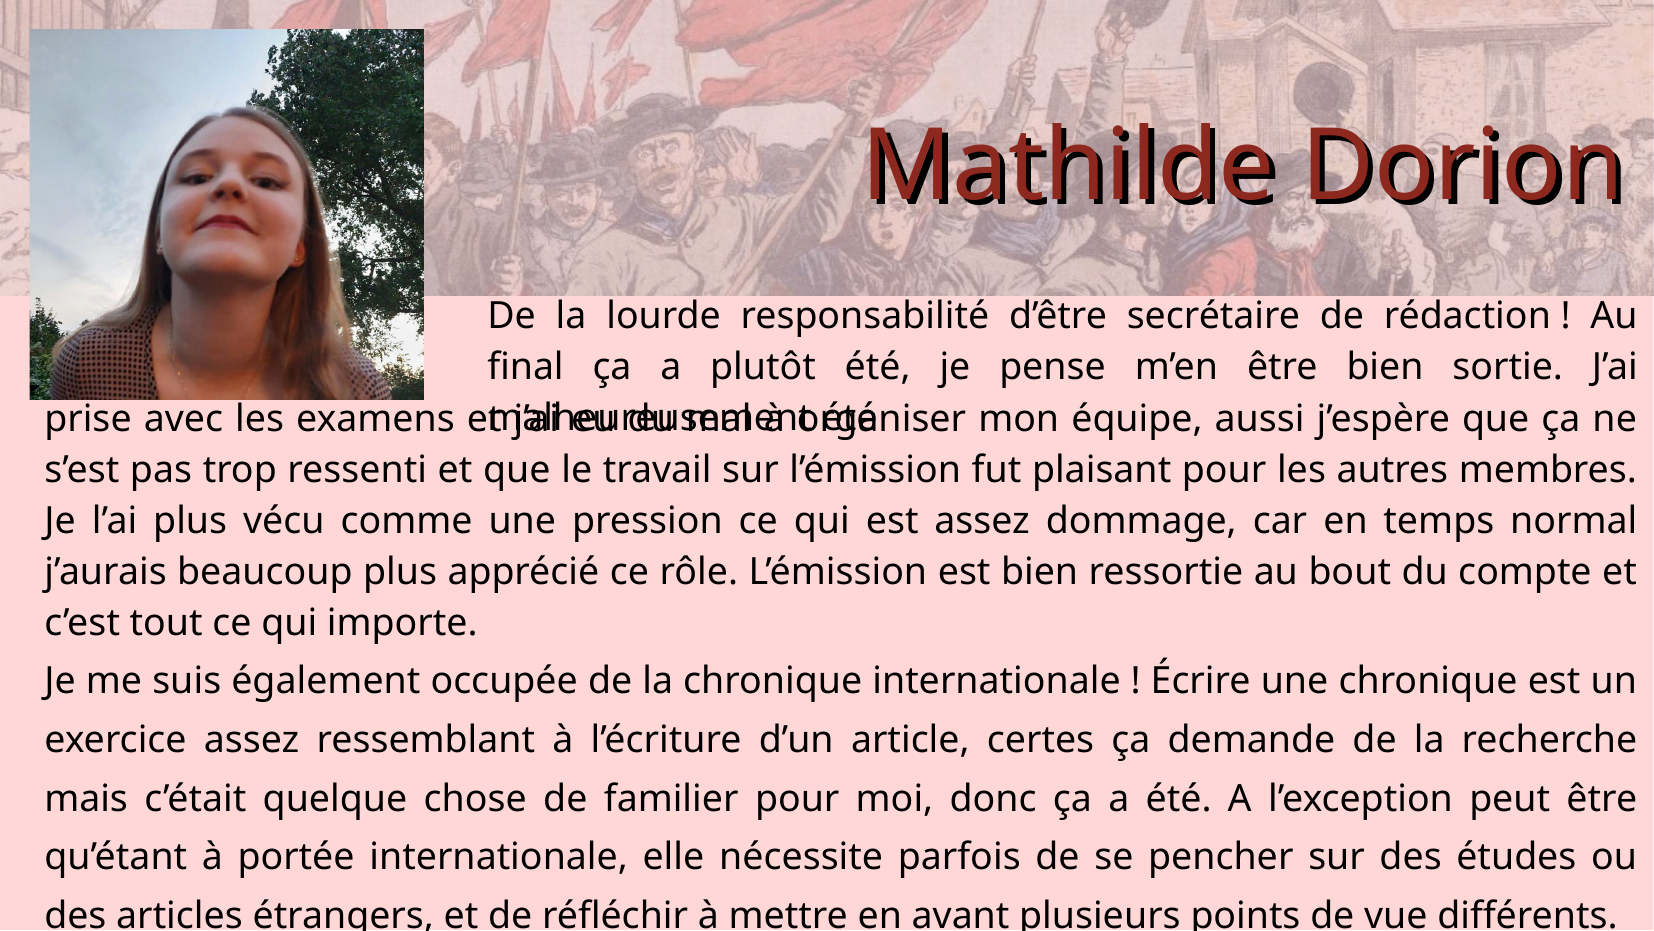

Mathilde Dorion
De la lourde responsabilité d’être secrétaire de rédaction ! Au final ça a plutôt été, je pense m’en être bien sortie. J’ai malheureusement été
prise avec les examens et j’ai eu du mal à organiser mon équipe, aussi j’espère que ça ne s’est pas trop ressenti et que le travail sur l’émission fut plaisant pour les autres membres. Je l’ai plus vécu comme une pression ce qui est assez dommage, car en temps normal j’aurais beaucoup plus apprécié ce rôle. L’émission est bien ressortie au bout du compte et c’est tout ce qui importe.
Je me suis également occupée de la chronique internationale ! Écrire une chronique est un exercice assez ressemblant à l’écriture d’un article, certes ça demande de la recherche mais c’était quelque chose de familier pour moi, donc ça a été. A l’exception peut être qu’étant à portée internationale, elle nécessite parfois de se pencher sur des études ou des articles étrangers, et de réfléchir à mettre en avant plusieurs points de vue différents.